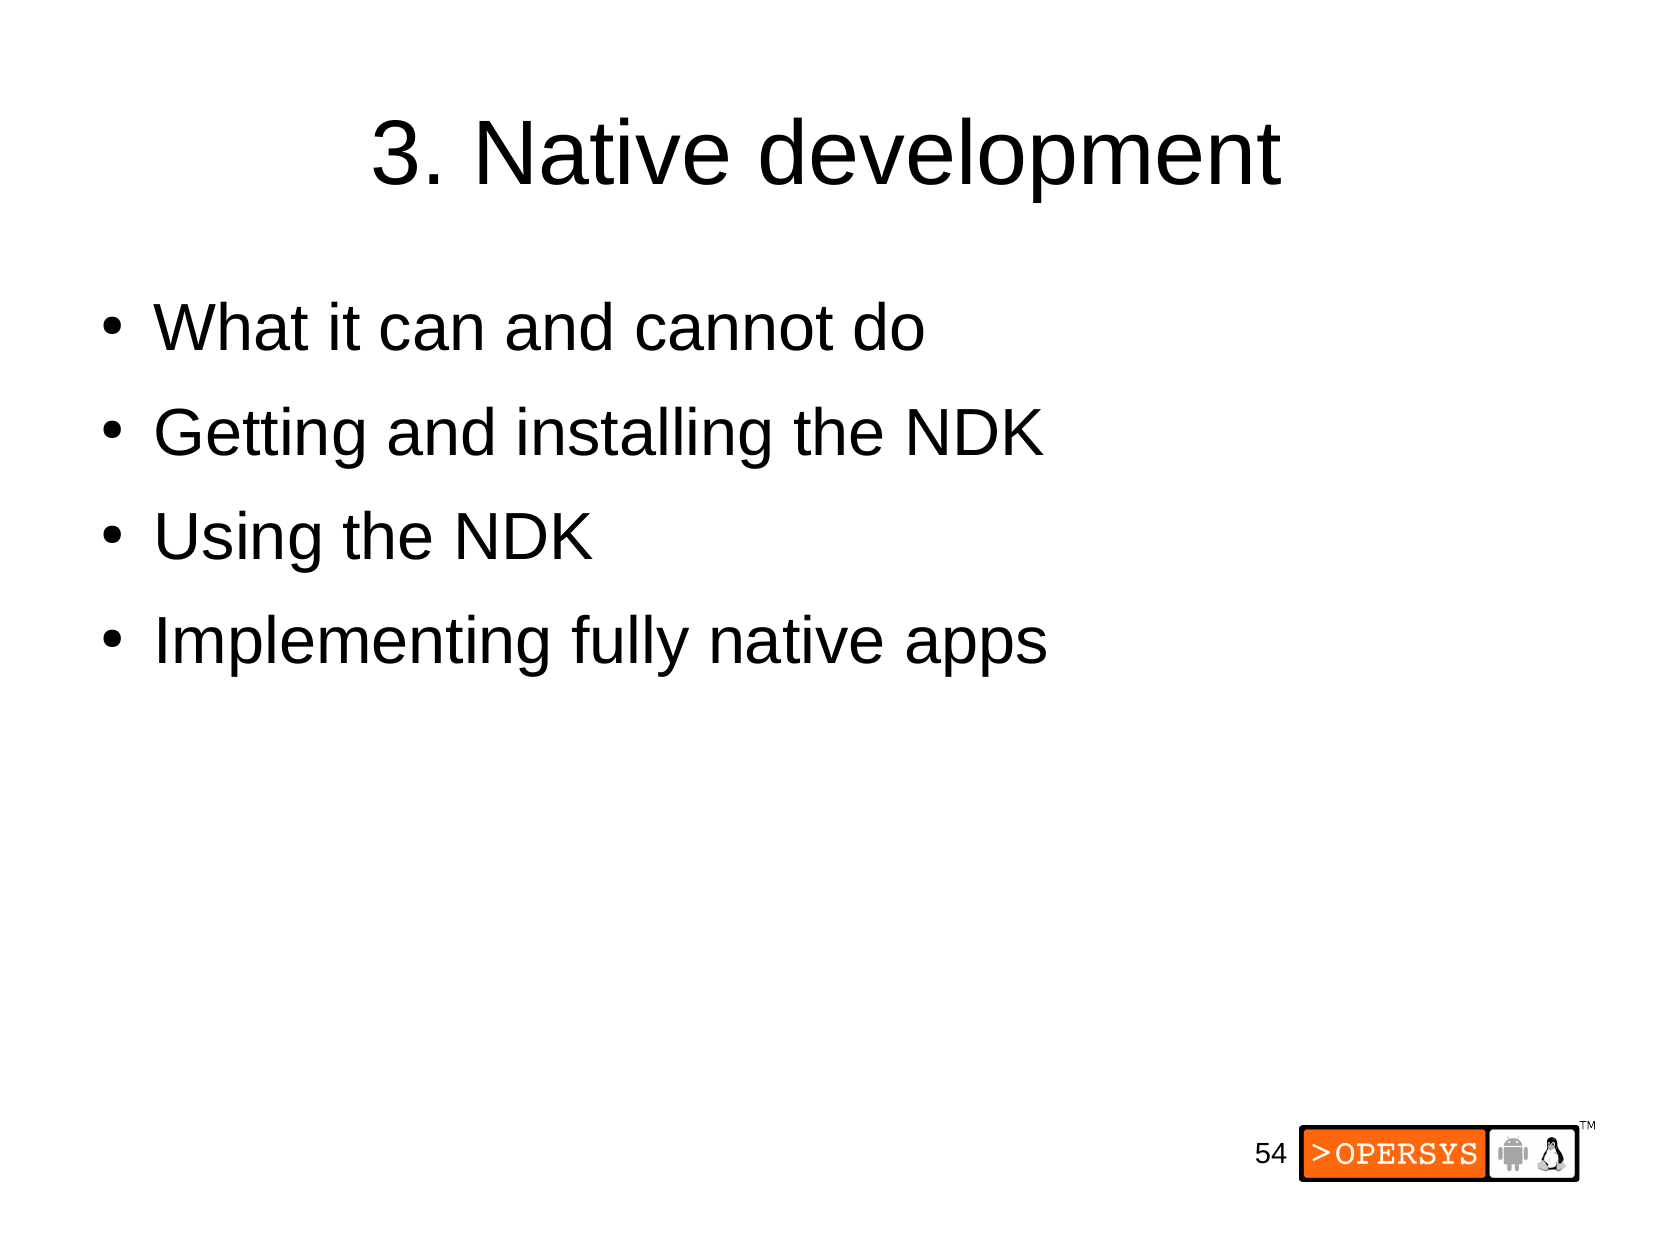

# 3. Native development
What it can and cannot do
Getting and installing the NDK
Using the NDK
Implementing fully native apps